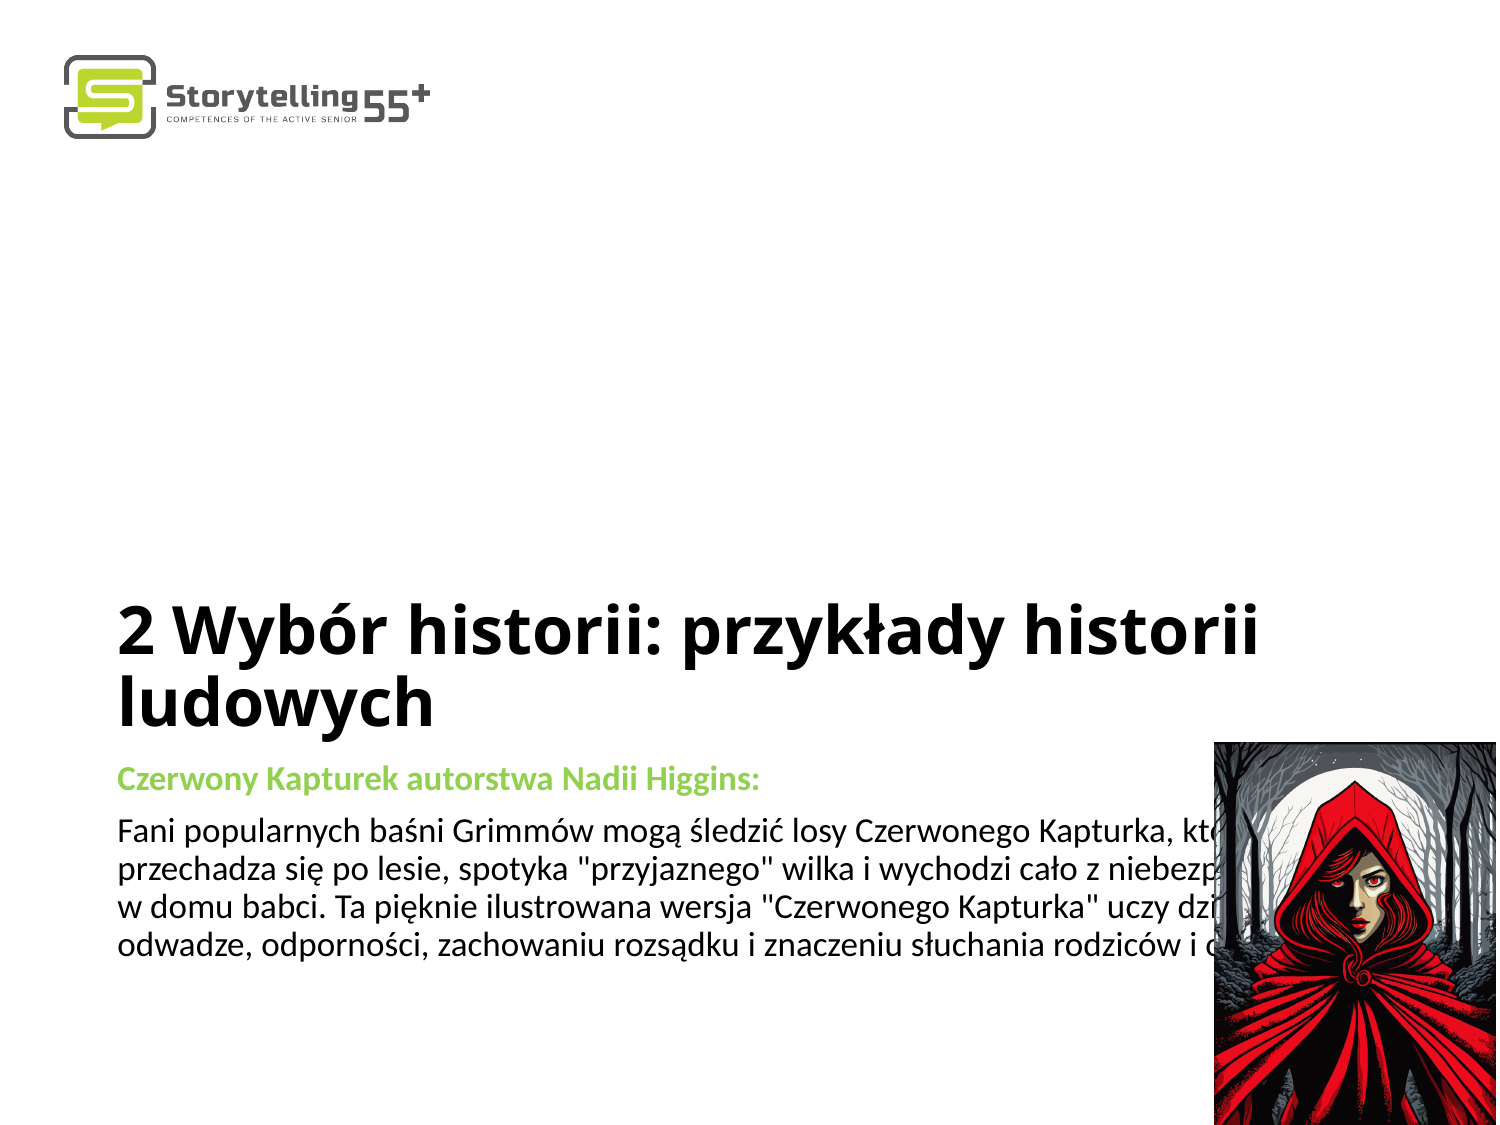

# 2 Wybór historii: przykłady historii ludowych
Czerwony Kapturek autorstwa Nadii Higgins:
Fani popularnych baśni Grimmów mogą śledzić losy Czerwonego Kapturka, który przechadza się po lesie, spotyka "przyjaznego" wilka i wychodzi cało z niebezpieczeństwa w domu babci. Ta pięknie ilustrowana wersja "Czerwonego Kapturka" uczy dzieci o odwadze, odporności, zachowaniu rozsądku i znaczeniu słuchania rodziców i opiekunów.